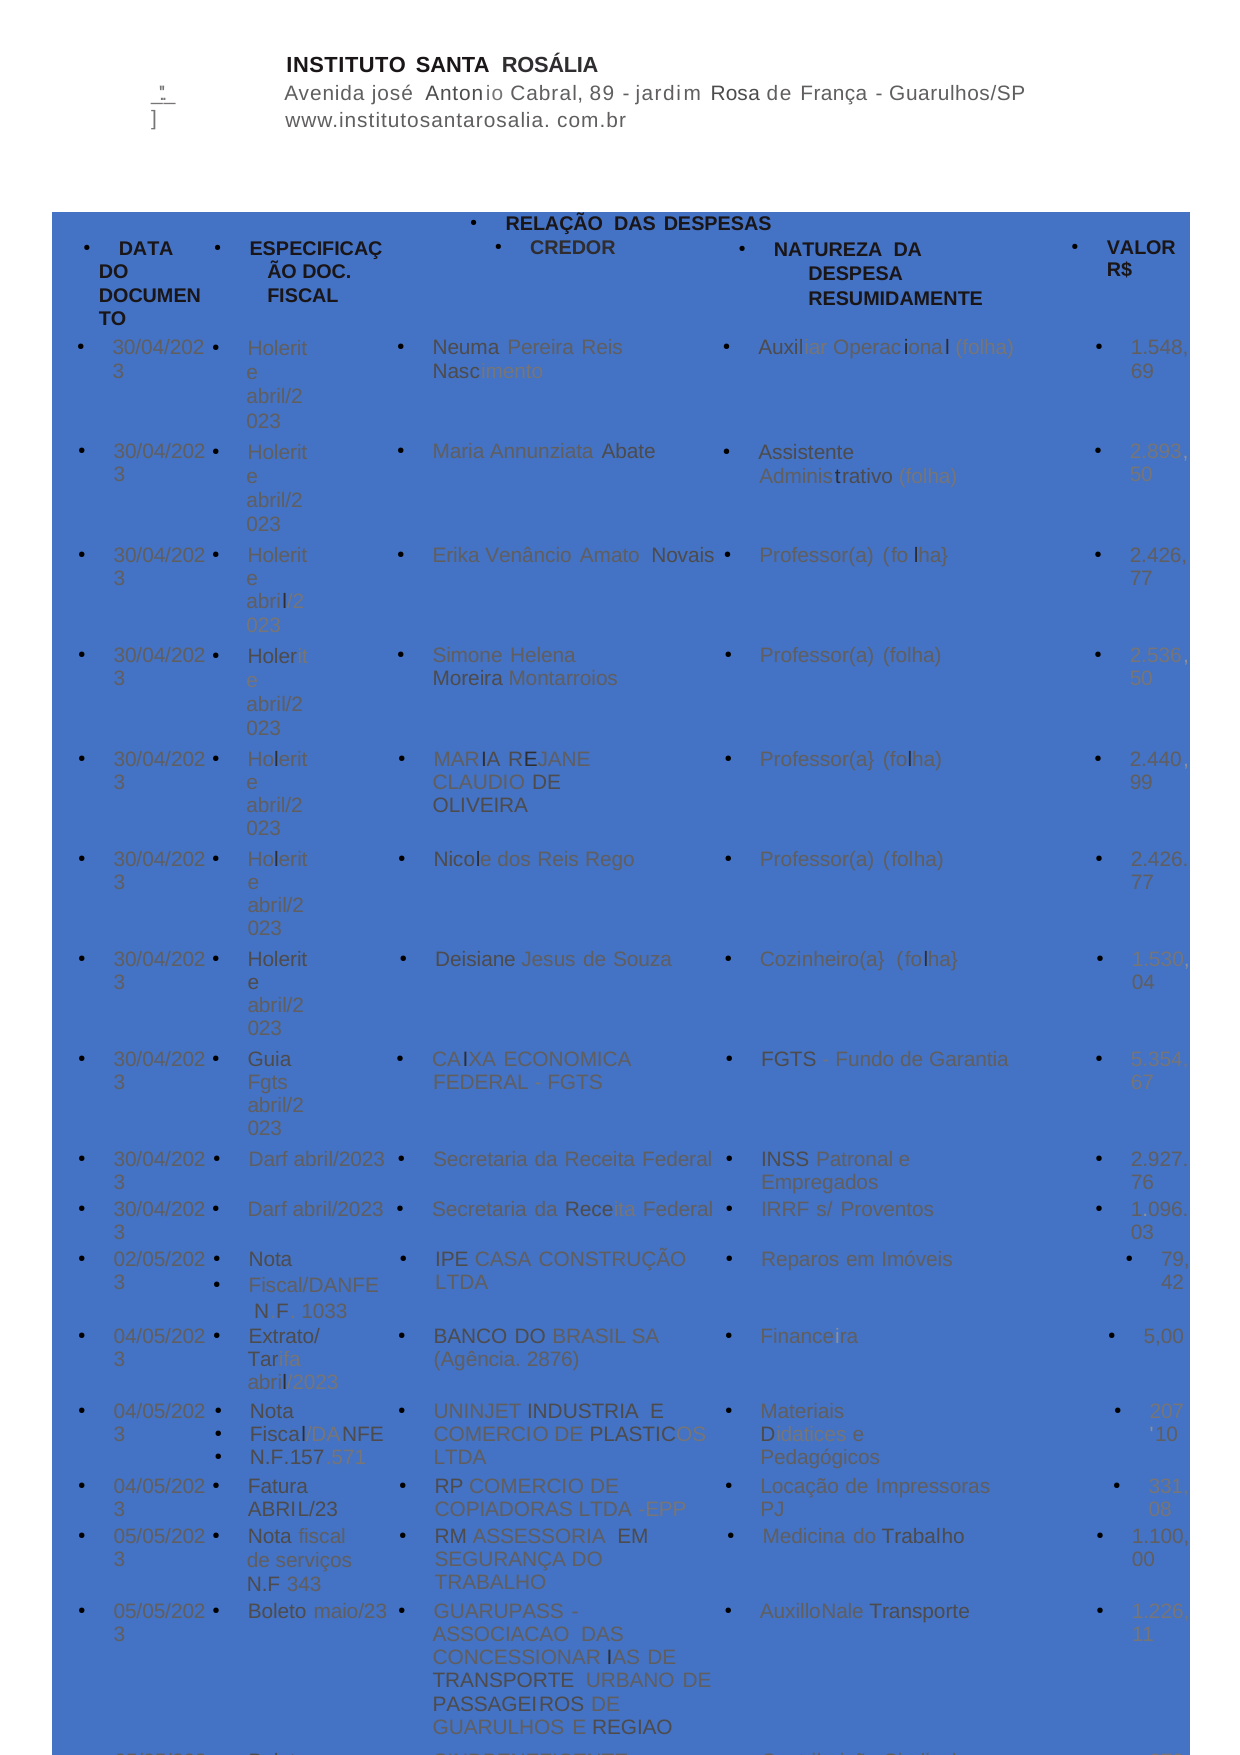

INSTITUTO SANTA ROSÁLIA
Avenida josé Antonio Cabral,89 - jardim Rosa de França - Guarulhos/SP www.institutosantarosalia. com.br
_'.'._]
| RELAÇÃO DAS DESPESAS | | | | |
| --- | --- | --- | --- | --- |
| DATA DO DOCUMENTO | ESPECIFICAÇÃO DOC. FISCAL | CREDOR | NATUREZA DA DESPESA RESUMIDAMENTE | VALOR R$ |
| 30/04/2023 | Holerite abril/2023 | Neuma Pereira Reis Nascimento | Auxiliar Operacional (folha) | 1.548,69 |
| 30/04/2023 | Holerite abril/2023 | Maria Annunziata Abate | Assistente Administrativo (folha) | 2.893,50 |
| 30/04/2023 | Holerite abril/2023 | Erika Venâncio Amato Novais | Professor(a) (fo lha} | 2.426,77 |
| 30/04/2023 | Holerite abril/2023 | Simone Helena Moreira Montarroios | Professor(a) (folha) | 2.536,50 |
| 30/04/2023 | Holerite abril/2023 | MARIA REJANE CLAUDIO DE OLIVEIRA | Professor(a} (folha) | 2.440,99 |
| 30/04/2023 | Holerite abril/2023 | Nicole dos Reis Rego | Professor(a) (folha) | 2.426.77 |
| 30/04/2023 | Holerite abril/2023 | Deisiane Jesus de Souza | Cozinheiro(a} (folha} | 1.530,04 |
| 30/04/2023 | Guia Fgts abril/2023 | CAIXA ECONOMICA FEDERAL - FGTS | FGTS - Fundo de Garantia | 5.354,67 |
| 30/04/2023 | Darf abril/2023 | Secretaria da Receita Federal | INSS Patronal e Empregados | 2.927.76 |
| 30/04/2023 | Darf abril/2023 | Secretaria da Receita Federal | IRRF s/ Proventos | 1.096.03 |
| 02/05/2023 | Nota Fiscal/DANFE N.F. 1033 | IPE CASA CONSTRUÇÃO LTDA | Reparos em Imóveis | 79,42 |
| 04/05/2023 | Extrato/Tarifa abril/2023 | BANCO DO BRASIL SA (Agência. 2876) | Financeira | 5,00 |
| 04/05/2023 | Nota Fiscal/DANFE N.F.157.571 | UNINJET INDUSTRIA E COMERCIO DE PLASTICOS LTDA | Materiais Didatices e Pedagógicos | 207 '10 |
| 04/05/2023 | Fatura ABRIL/23 | RP COMERCIO DE COPIADORAS LTDA -EPP | Locação de Impressoras PJ | 331,08 |
| 05/05/2023 | Nota fiscal de serviços N.F 343 | RM ASSESSORIA EM SEGURANÇA DO TRABALHO | Medicina do Trabalho | 1.100,00 |
| 05/05/2023 | Boleto maio/23 | GUARUPASS - ASSOCIACAO DAS CONCESSIONAR IAS DE TRANSPORTE URBANO DE PASSAGEIROS DE GUARULHOS E REGIAO | AuxilloNale Transporte | 1.226,11 |
| 05/05/2023 | Boleto abril/2023 | SINDBENEFICENTE | Contribuição Sindical | 270.00 |
| 06/05/2023 | Nota fiscal de serviços 5502 MAi | sodexo pass do Brasil serviços e comercio SA | Vale Alimentação/Refeição (empregados) | 4.140,00 |
| 13/05/2023 | Fatura maio/2023 | CIA DE SANEAMENTO BASICO DO ESTADO DE SAO PAULO SABESP | Água e Esgoto | 2.696,54 |
| 17/05/2023 | Nota Fiscal/DANFE N.F.1631594 | SISTEMAS DE SERVICOS R.B. QUALITY COMERCIO DE EMBALAGENS LTDA | Higiene e Limpeza | 2.458.74 |